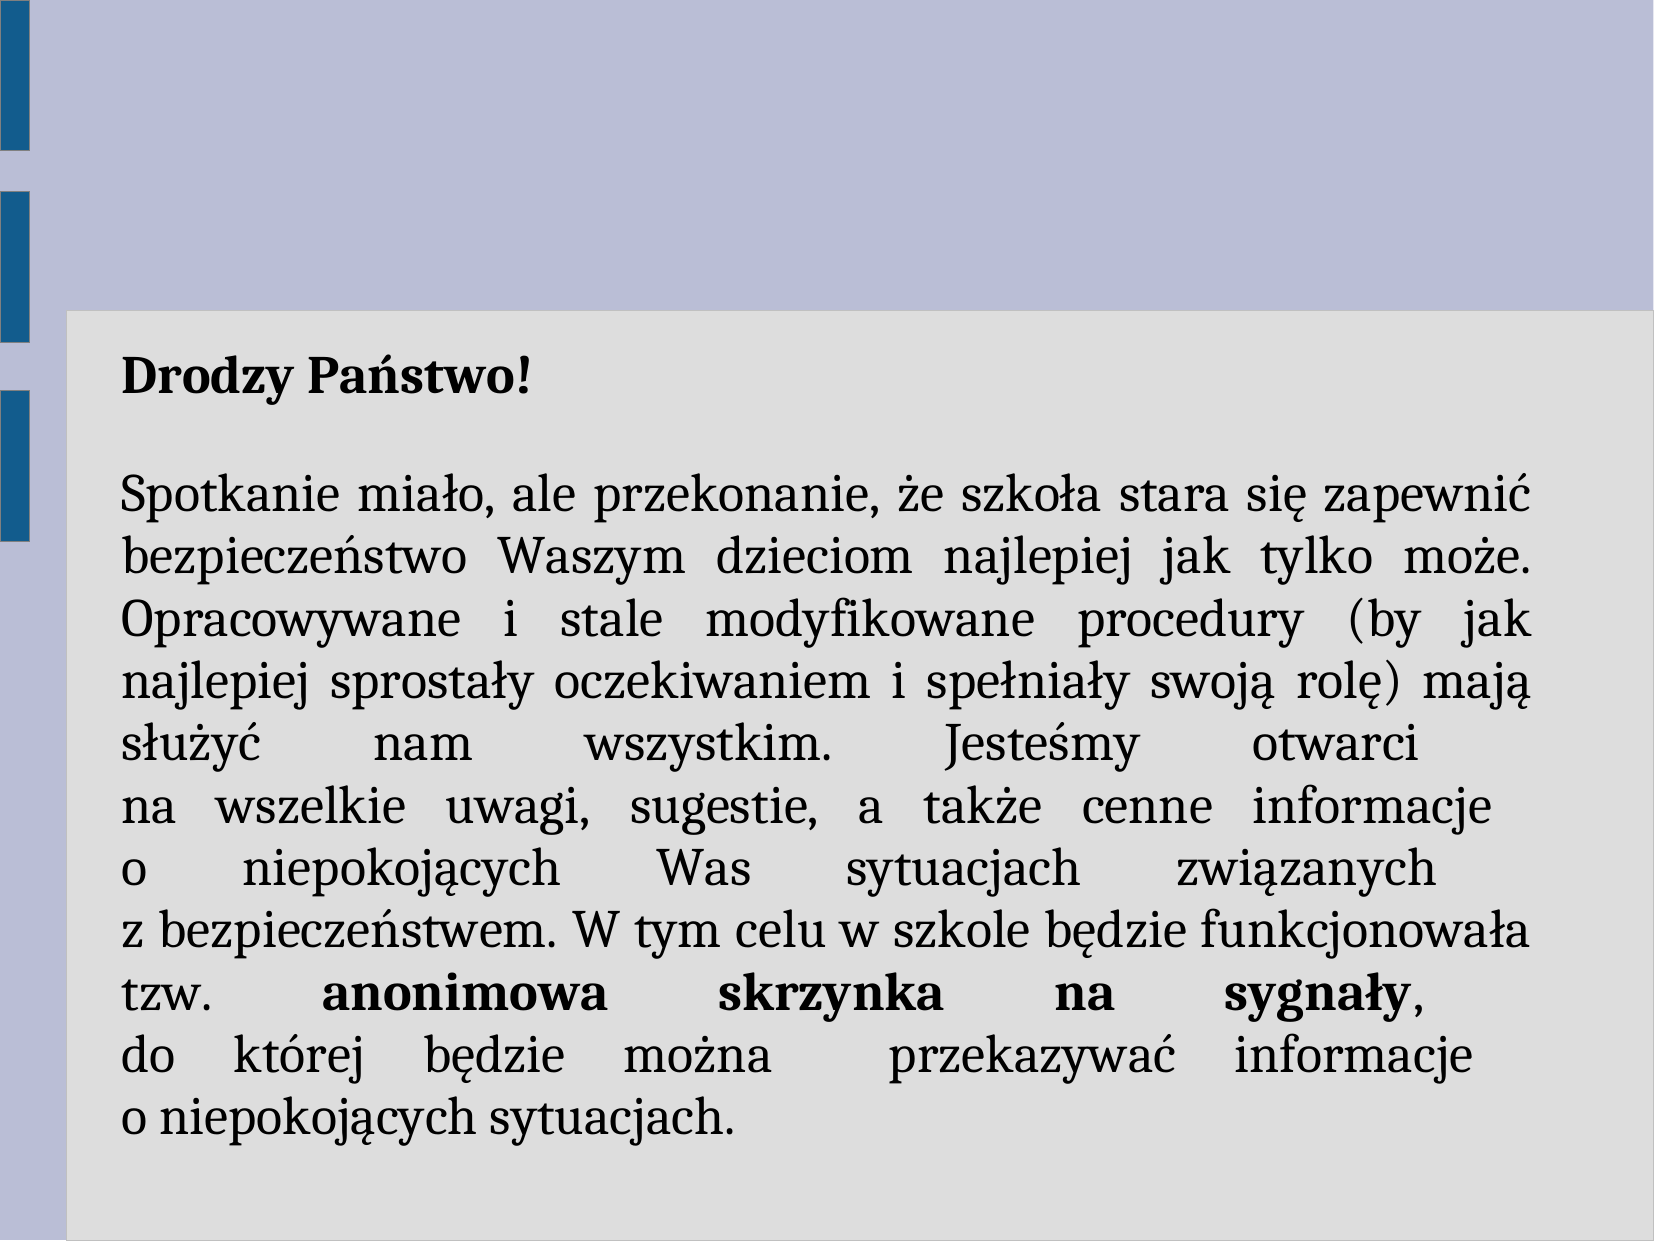

#
Drodzy Państwo!
Spotkanie miało, ale przekonanie, że szkoła stara się zapewnić bezpieczeństwo Waszym dzieciom najlepiej jak tylko może. Opracowywane i stale modyfikowane procedury (by jak najlepiej sprostały oczekiwaniem i spełniały swoją rolę) mają służyć nam wszystkim. Jesteśmy otwarci
na wszelkie uwagi, sugestie, a także cenne informacje
o niepokojących Was sytuacjach związanych
z bezpieczeństwem. W tym celu w szkole będzie funkcjonowała tzw. anonimowa skrzynka na sygnały,
do której będzie można przekazywać informacje
o niepokojących sytuacjach.